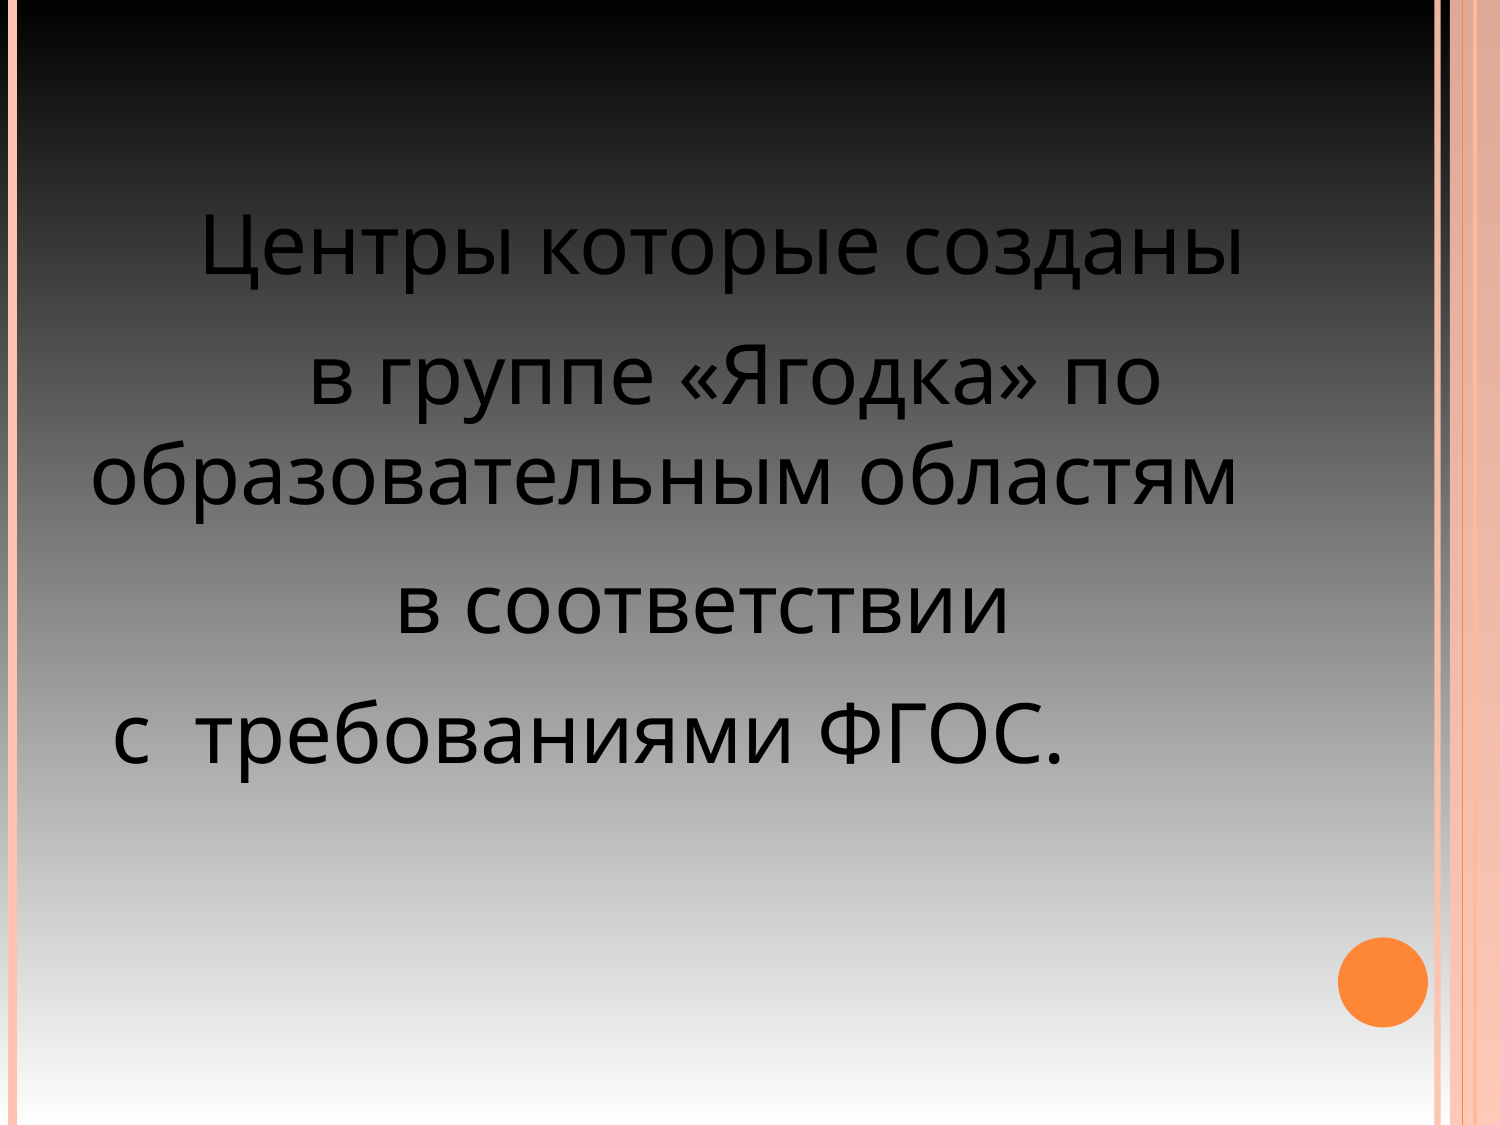

# Центры которые созданы
 в группе «Ягодка» по образовательным областям
 в соответствии
 с требованиями ФГОС.